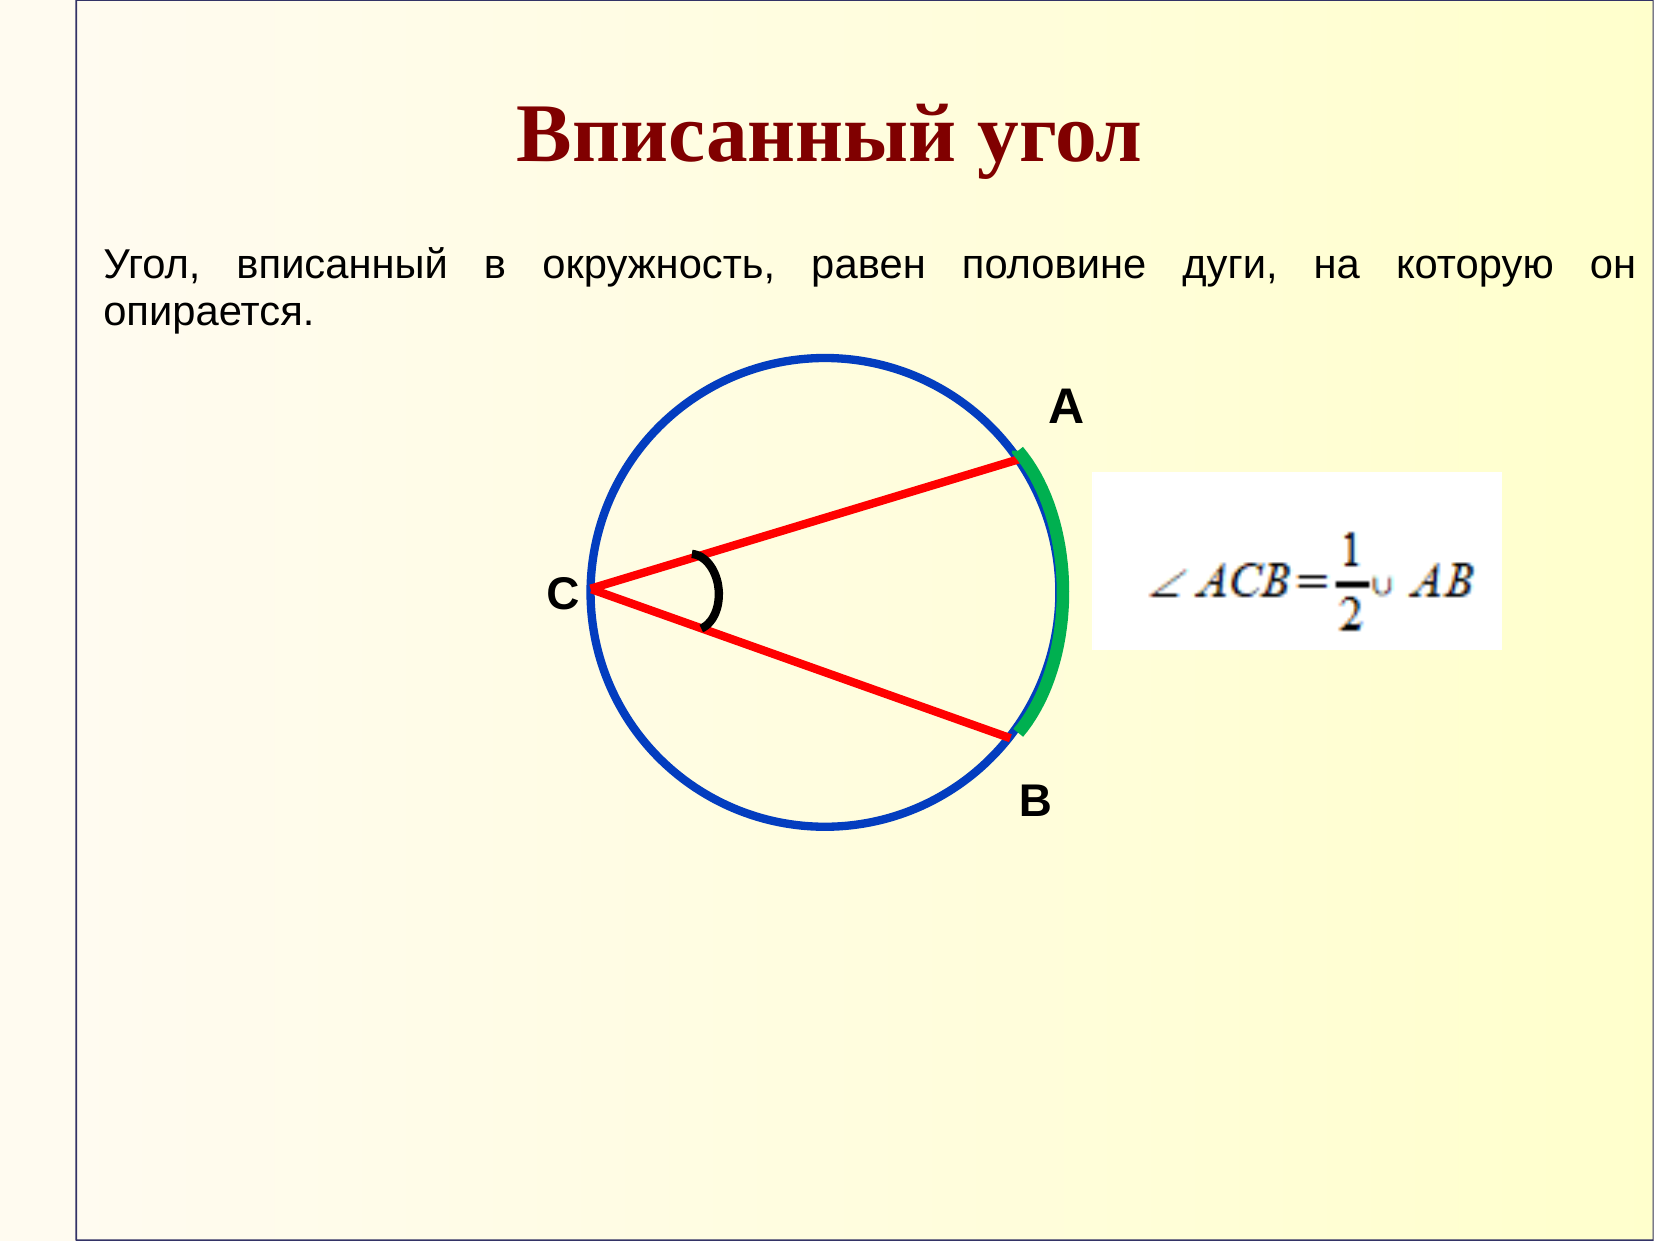

# Вписанный угол
Угол, вписанный в окружность, равен половине дуги, на которую он опирается.
А
С
В